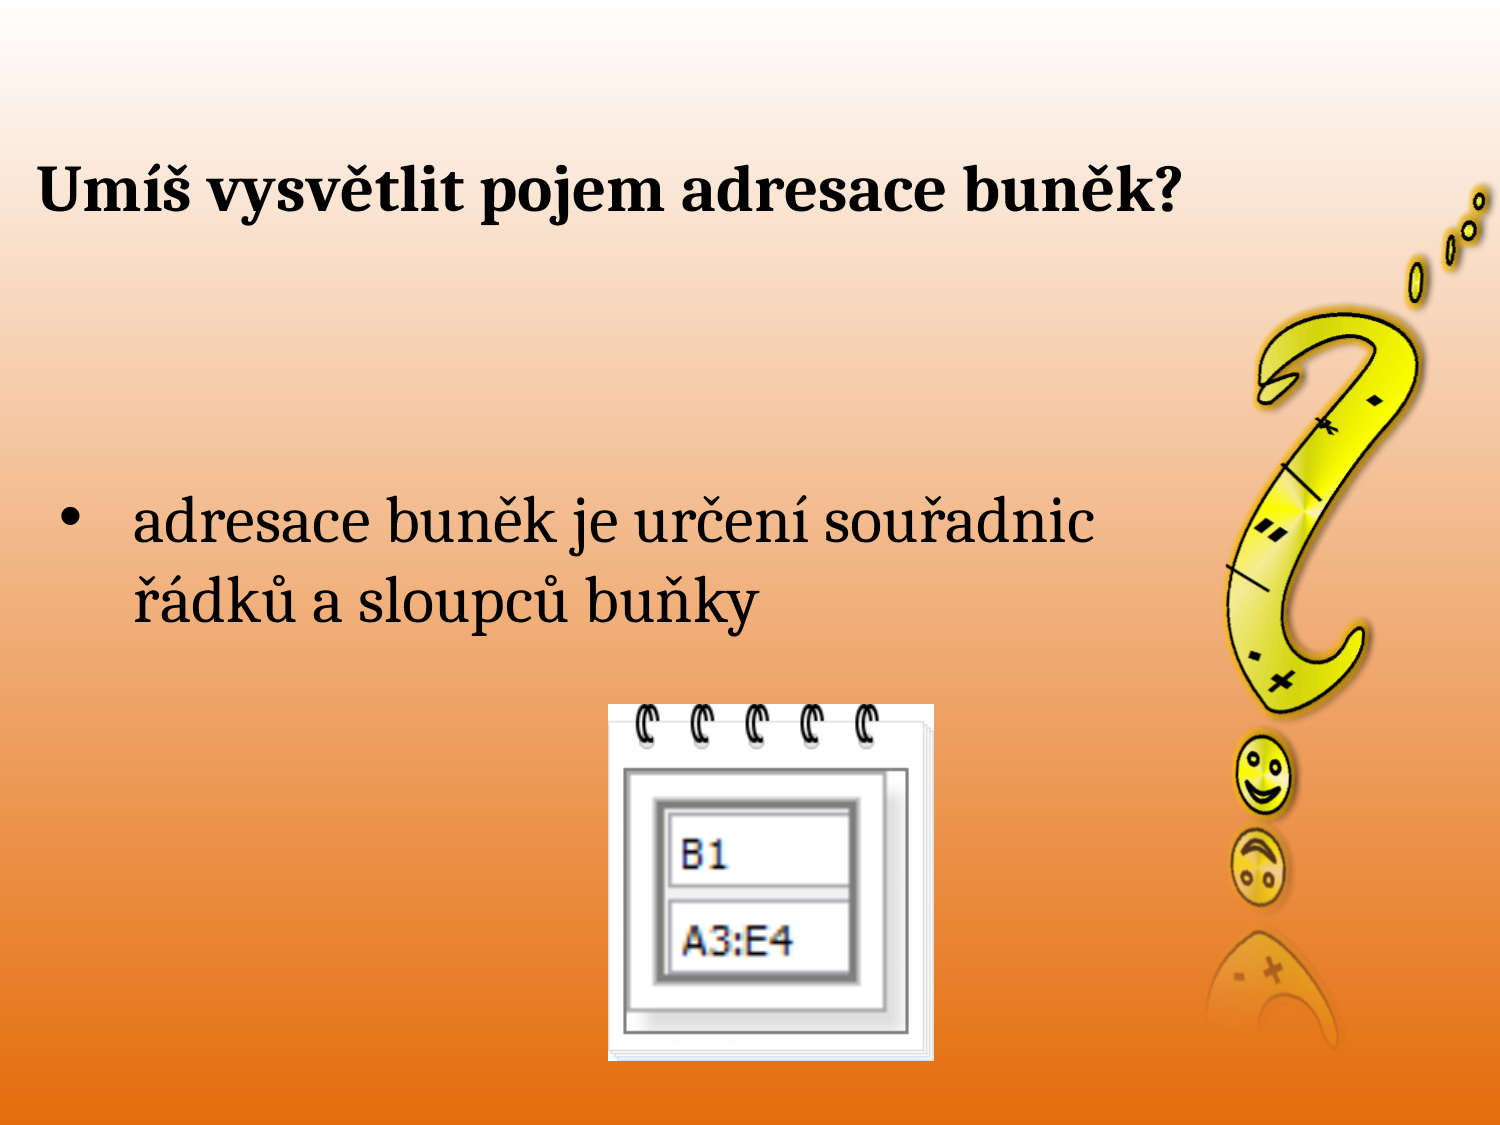

Umíš vysvětlit pojem adresace buněk?
adresace buněk je určení souřadnic řádků a sloupců buňky